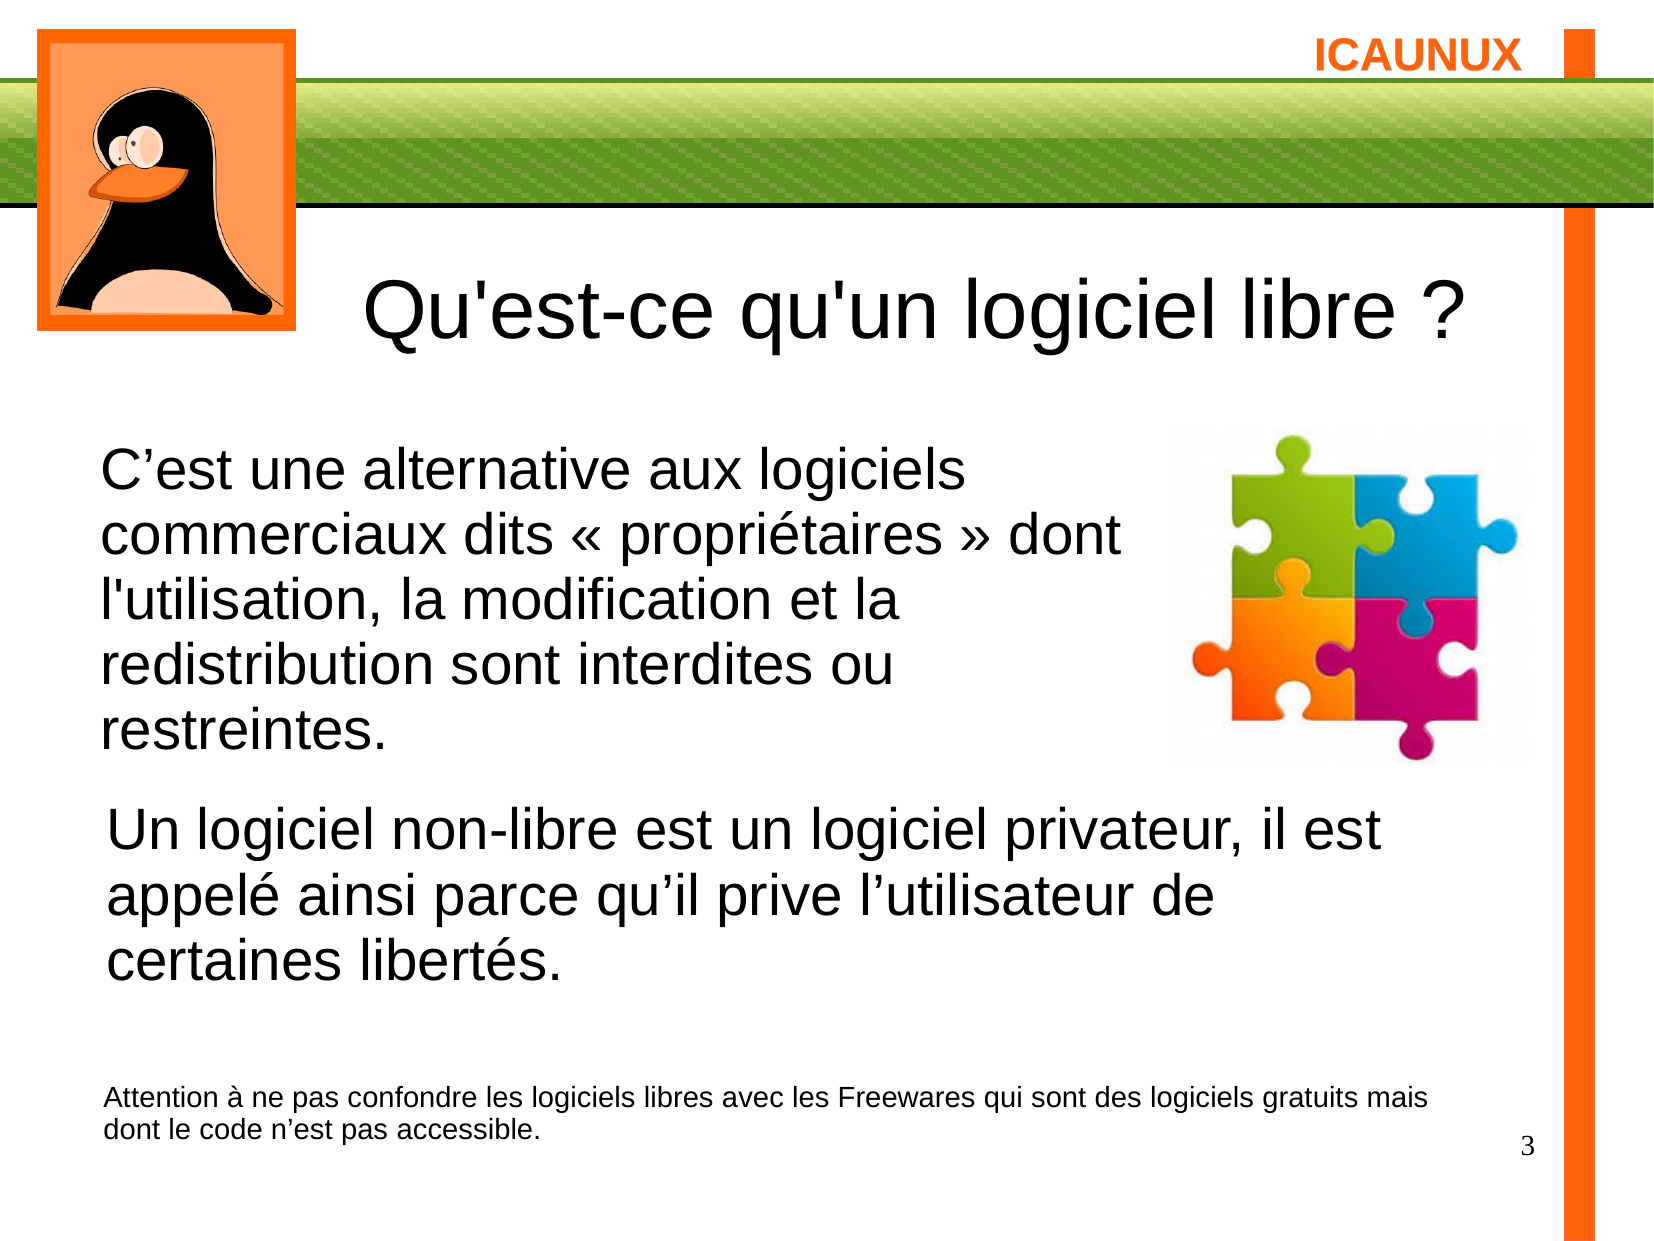

# Qu'est-ce qu'un logiciel libre ?
C’est une alternative aux logiciels commerciaux dits « propriétaires » dont l'utilisation, la modification et la redistribution sont interdites ou restreintes.
Un logiciel non-libre est un logiciel privateur, il est appelé ainsi parce qu’il prive l’utilisateur de certaines libertés.
Attention à ne pas confondre les logiciels libres avec les Freewares qui sont des logiciels gratuits mais dont le code n’est pas accessible.
3